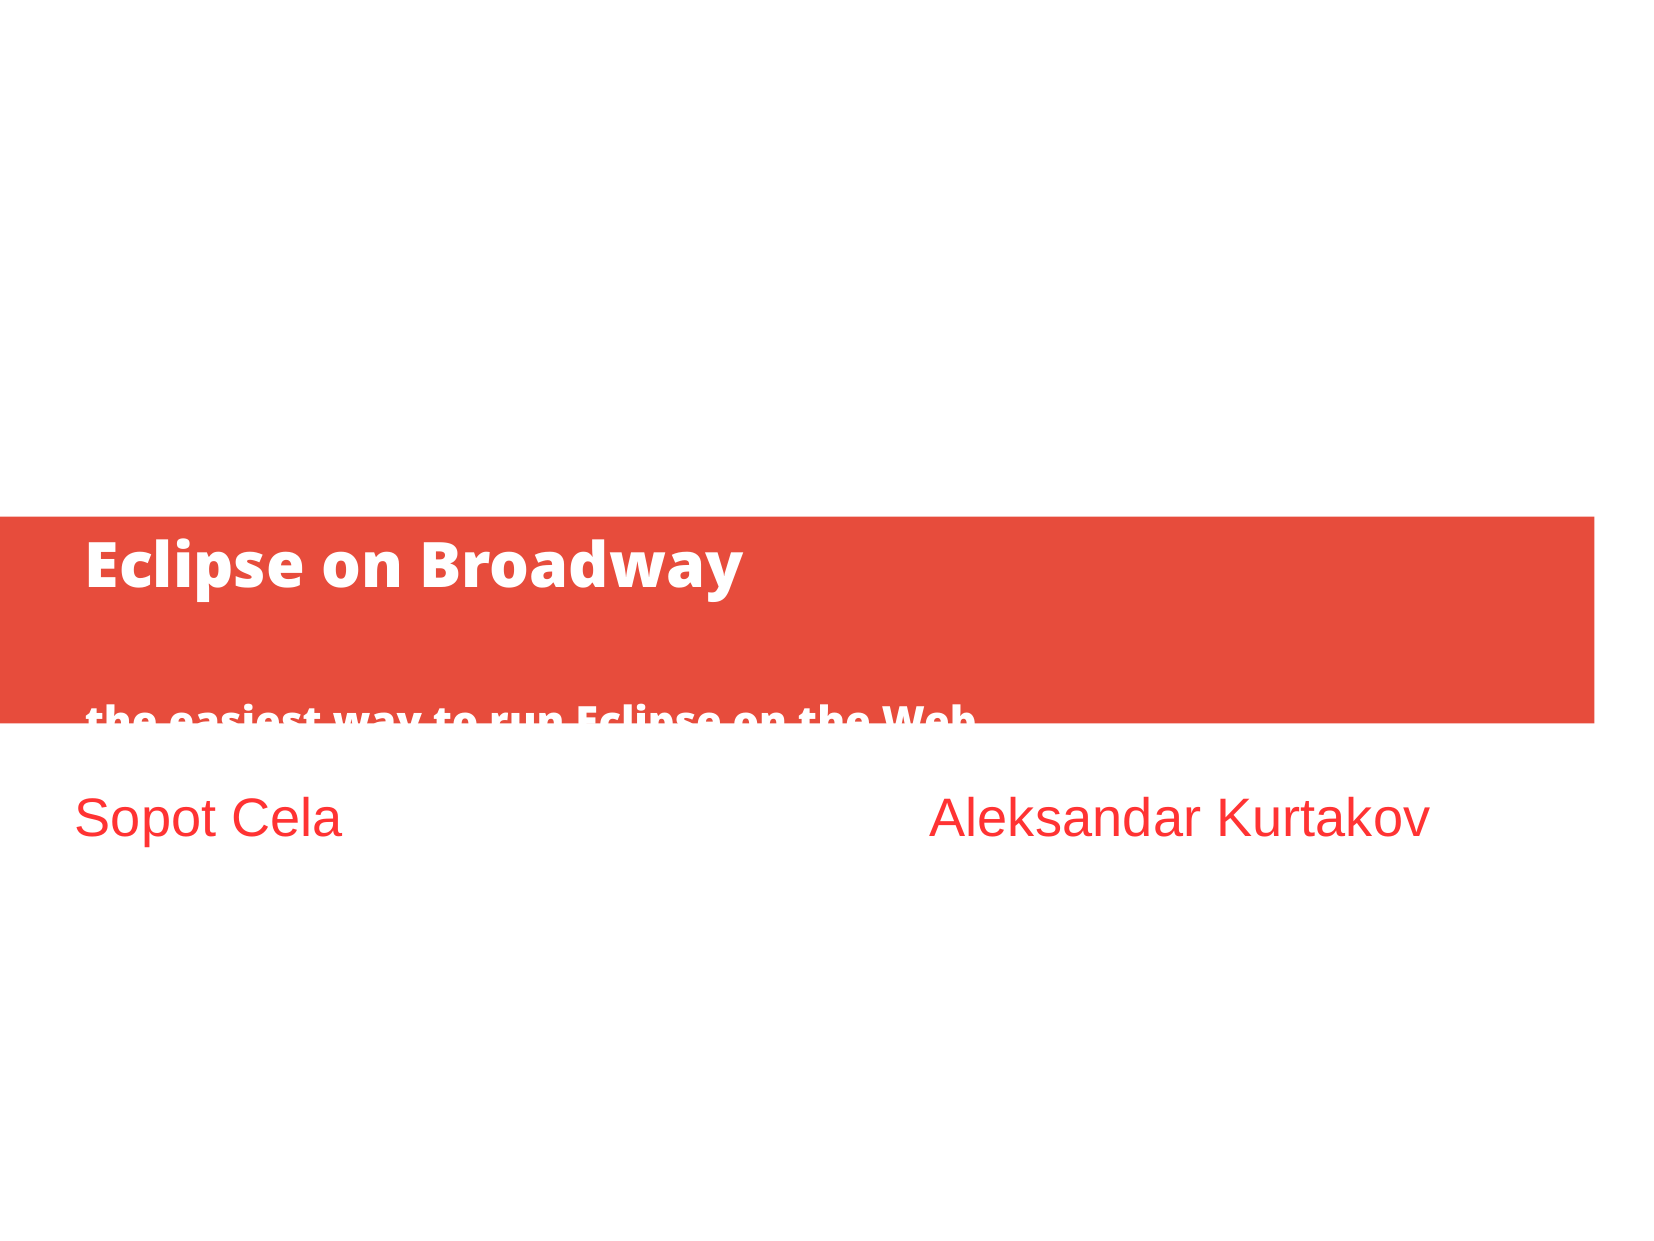

# Eclipse on Broadway the easiest way to run Eclipse on the Web
Sopot Cela
Aleksandar Kurtakov